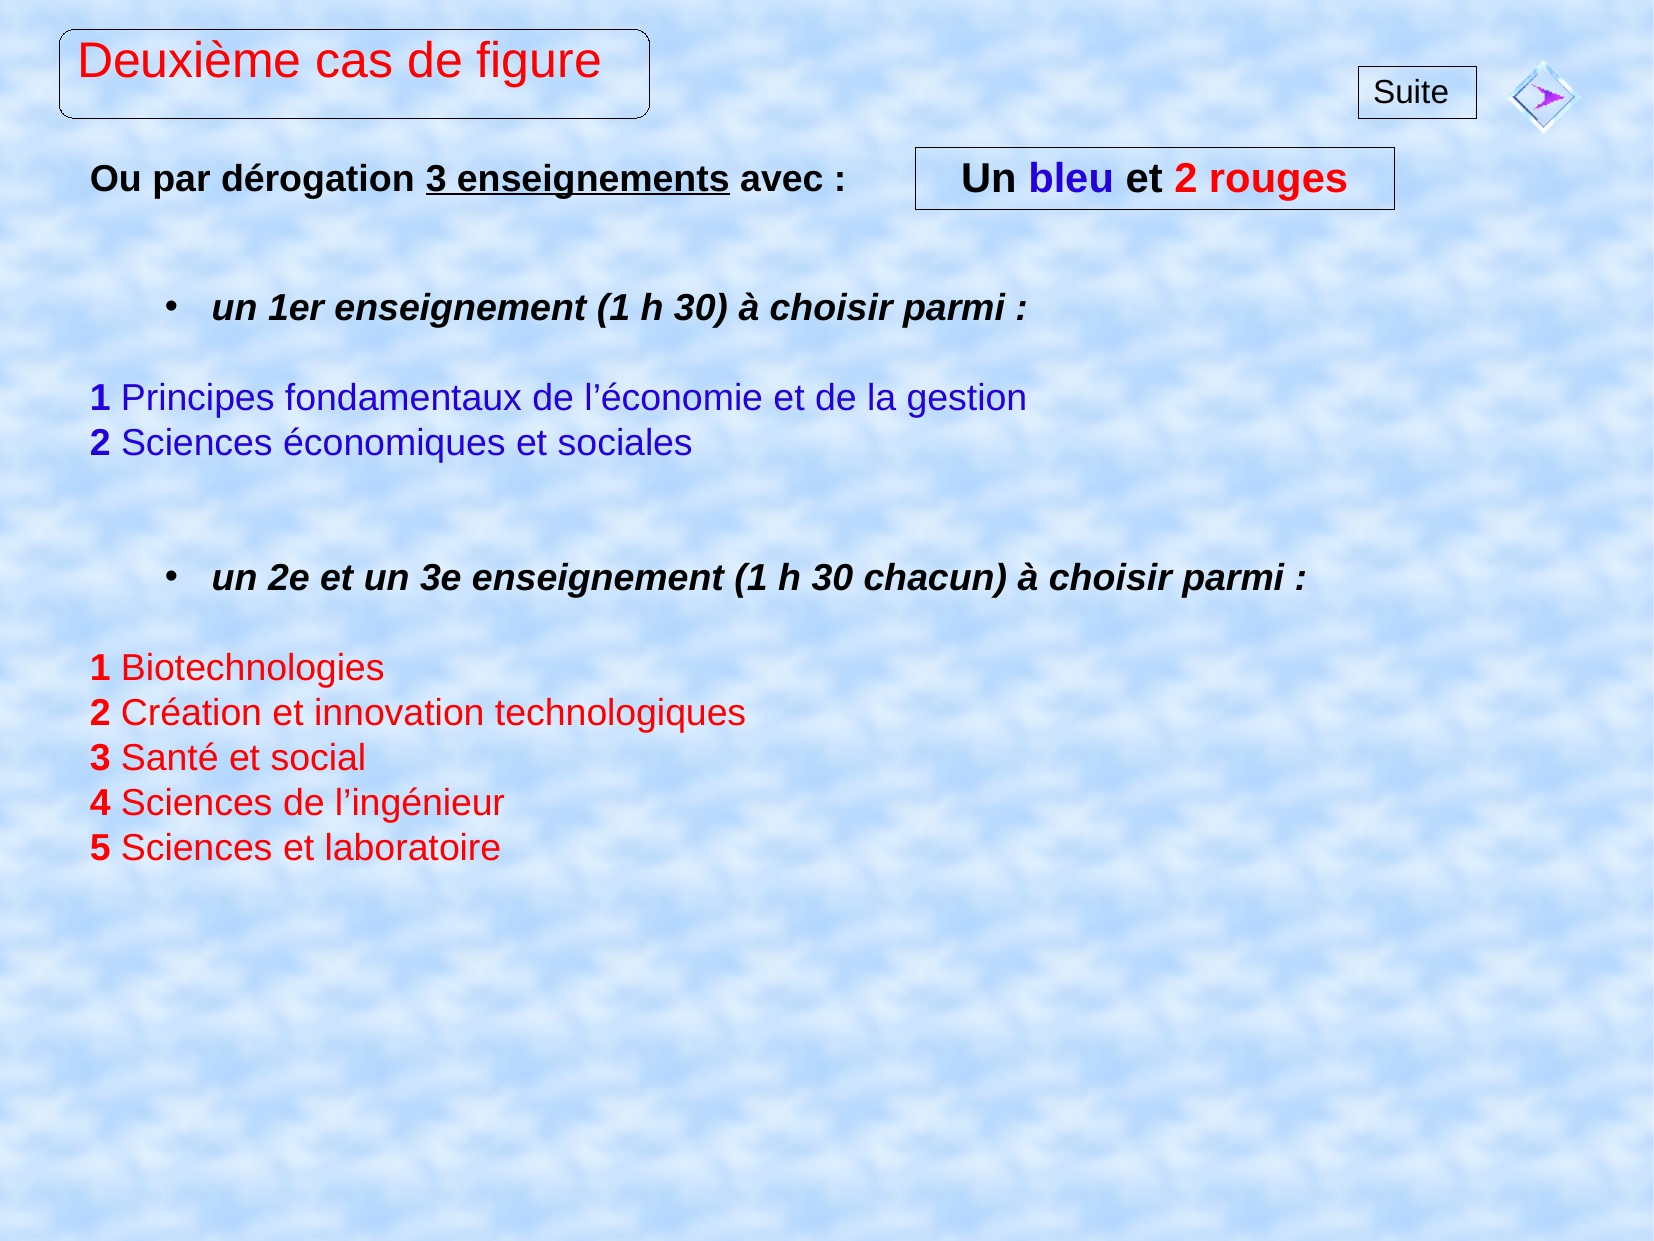

Deuxième cas de figure
Suite
Un bleu et 2 rouges
Ou par dérogation 3 enseignements avec :
un 1er enseignement (1 h 30) à choisir parmi :
1 Principes fondamentaux de l’économie et de la gestion
2 Sciences économiques et sociales
un 2e et un 3e enseignement (1 h 30 chacun) à choisir parmi :
1 Biotechnologies
2 Création et innovation technologiques
3 Santé et social
4 Sciences de l’ingénieur
5 Sciences et laboratoire